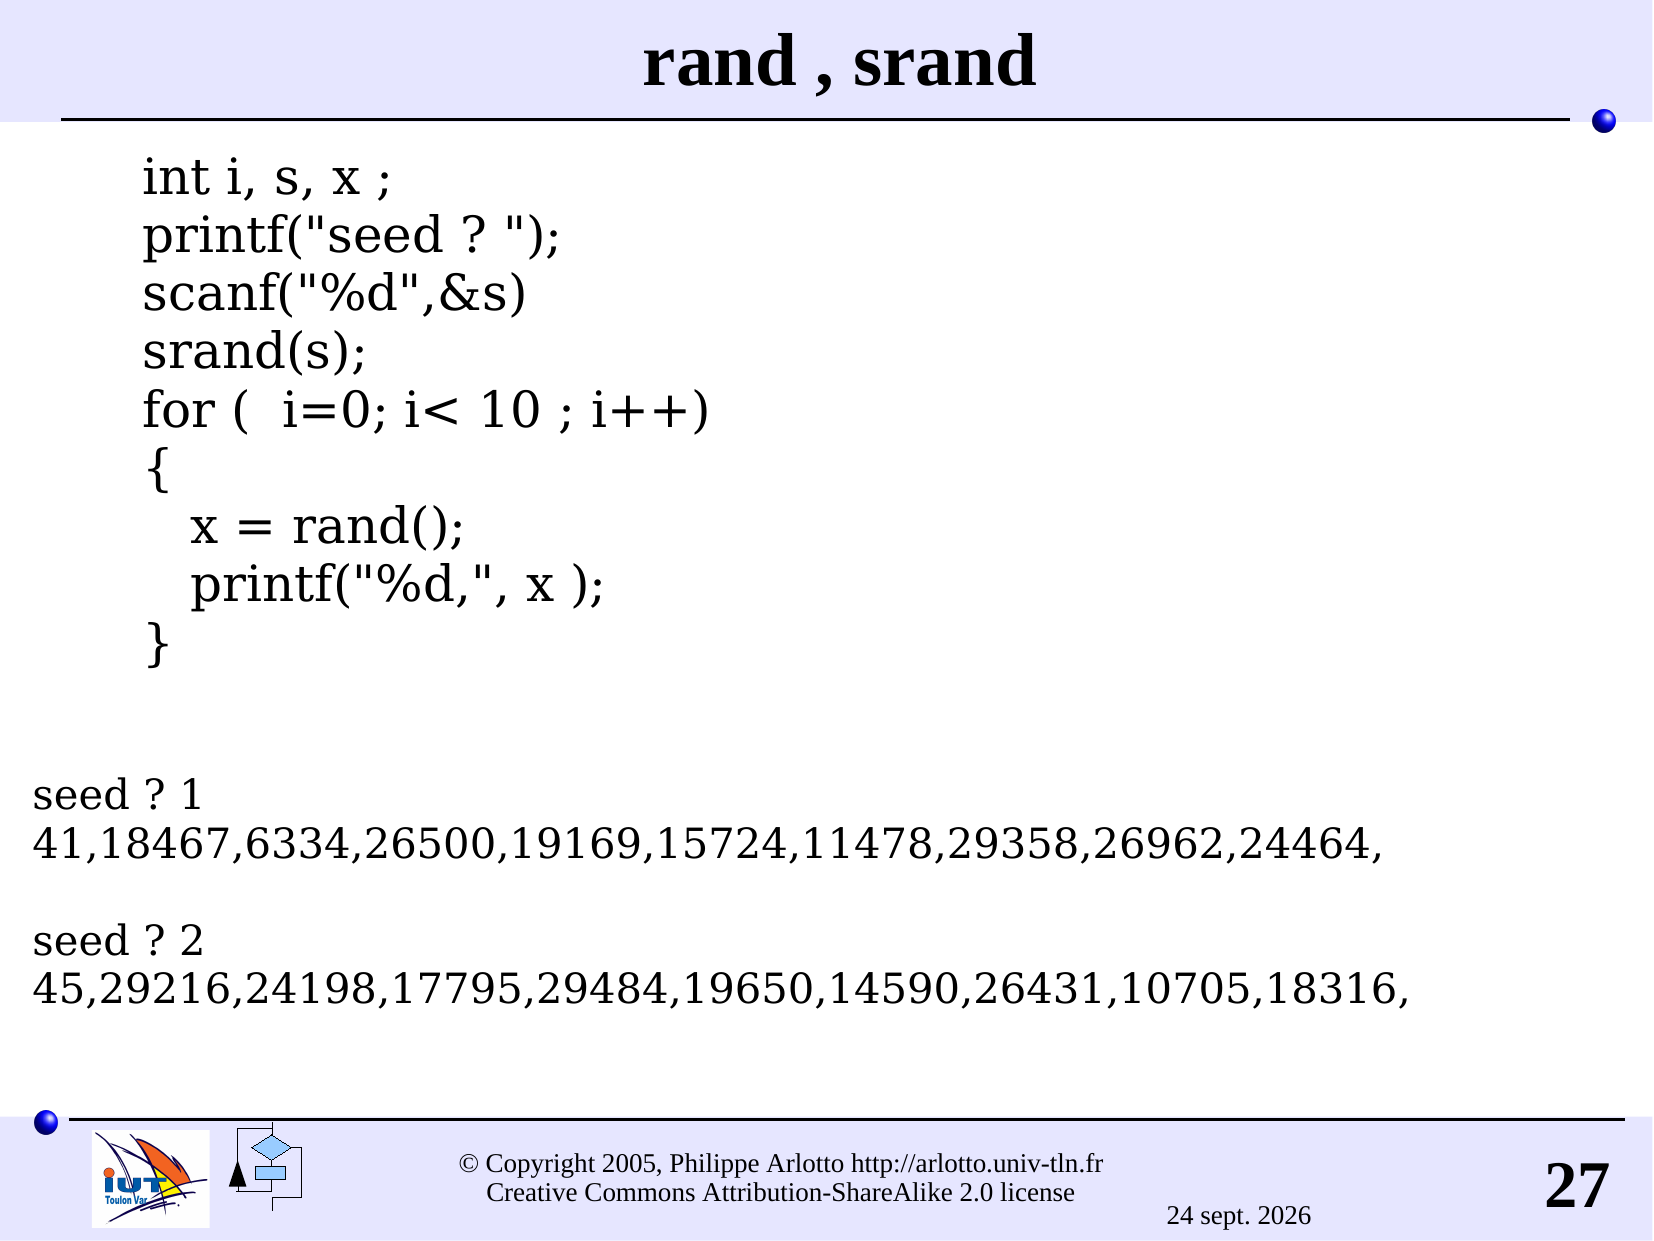

# rand , srand
 int i, s, x ;
 printf("seed ? ");
 scanf("%d",&s)
 srand(s);
 for ( i=0; i< 10 ; i++)
 {
 x = rand();
 printf("%d,", x );
 }
seed ? 1
41,18467,6334,26500,19169,15724,11478,29358,26962,24464,
seed ? 2
45,29216,24198,17795,29484,19650,14590,26431,10705,18316,